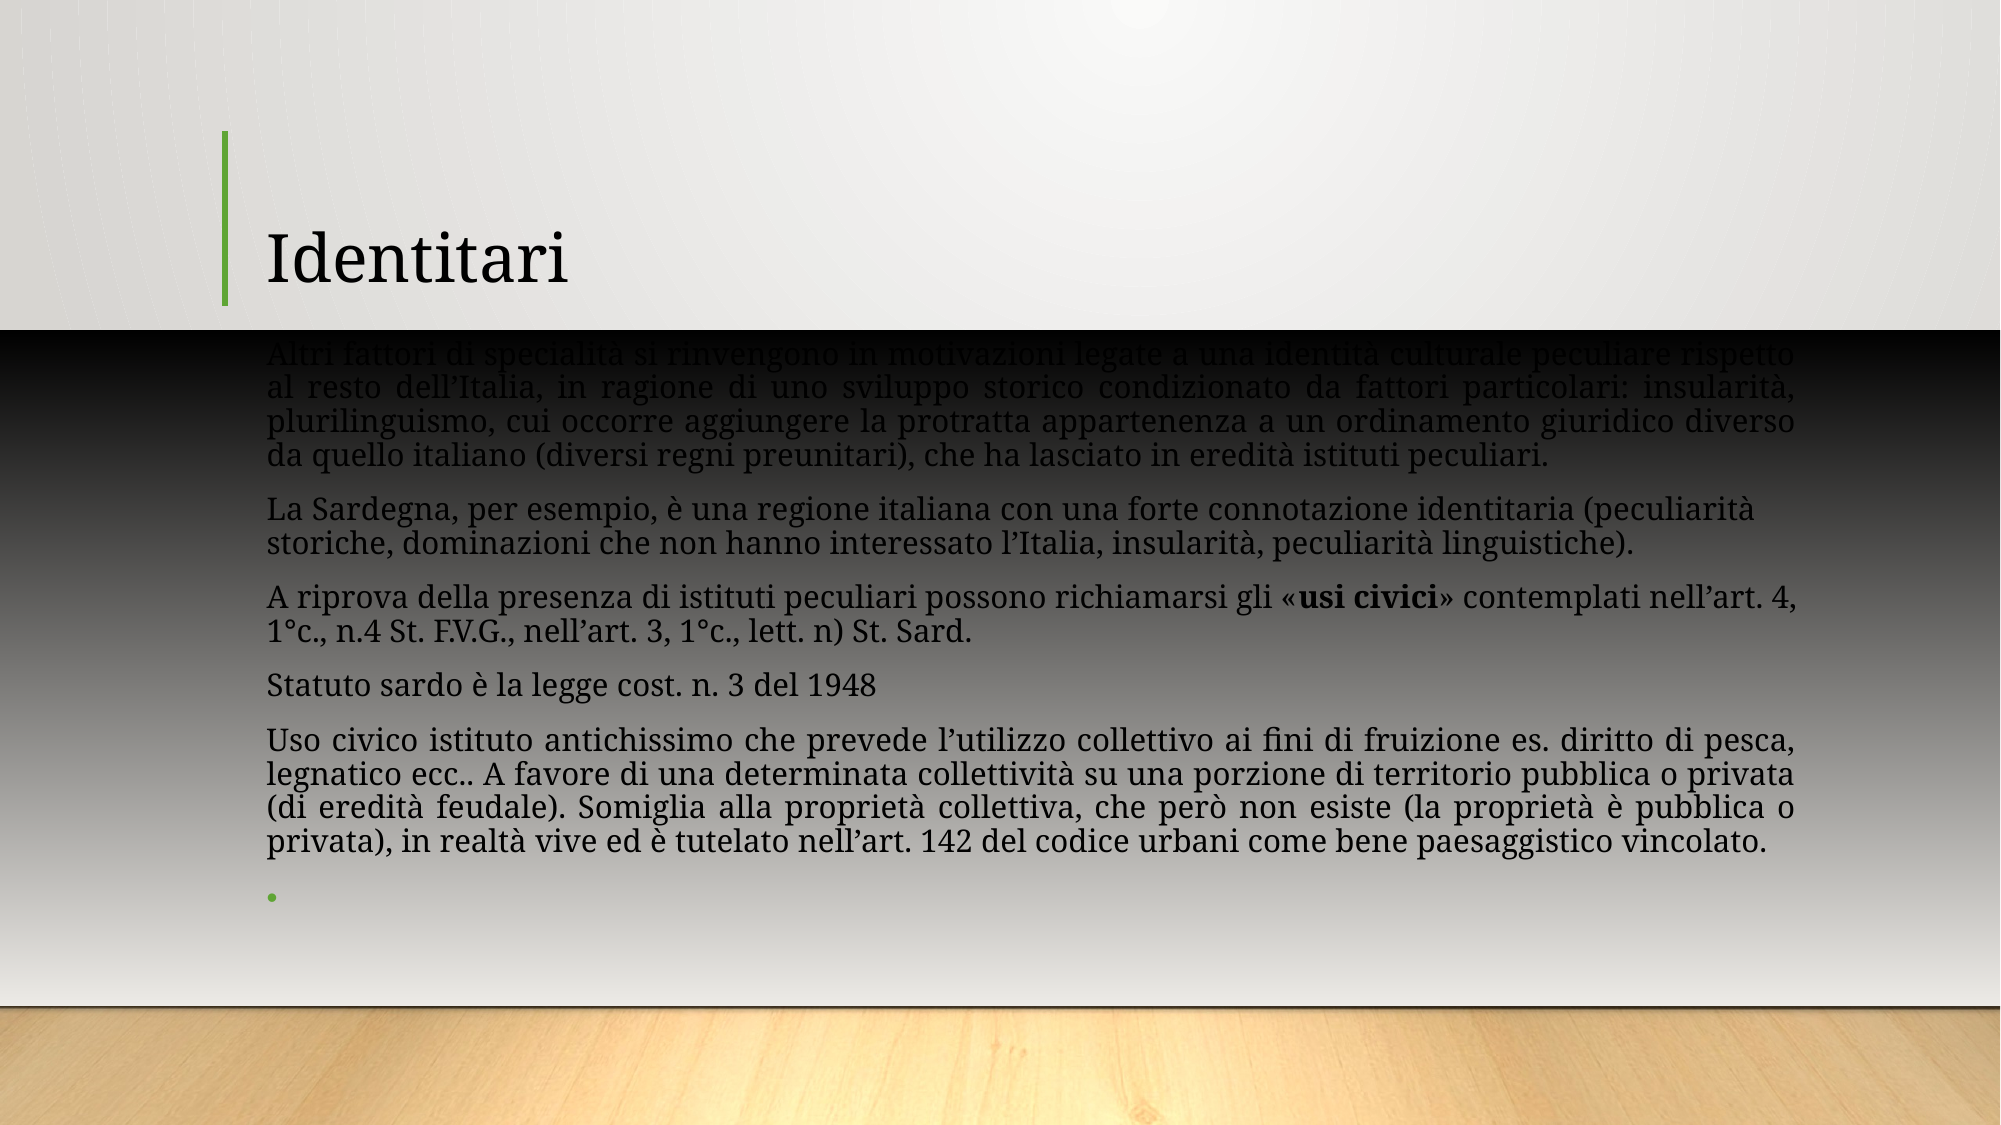

# Identitari
Altri fattori di specialità si rinvengono in motivazioni legate a una identità culturale peculiare rispetto al resto dell’Italia, in ragione di uno sviluppo storico condizionato da fattori particolari: insularità, plurilinguismo, cui occorre aggiungere la protratta appartenenza a un ordinamento giuridico diverso da quello italiano (diversi regni preunitari), che ha lasciato in eredità istituti peculiari.
La Sardegna, per esempio, è una regione italiana con una forte connotazione identitaria (peculiarità storiche, dominazioni che non hanno interessato l’Italia, insularità, peculiarità linguistiche).
A riprova della presenza di istituti peculiari possono richiamarsi gli «usi civici» contemplati nell’art. 4, 1°c., n.4 St. F.V.G., nell’art. 3, 1°c., lett. n) St. Sard.
Statuto sardo è la legge cost. n. 3 del 1948
Uso civico istituto antichissimo che prevede l’utilizzo collettivo ai fini di fruizione es. diritto di pesca, legnatico ecc.. A favore di una determinata collettività su una porzione di territorio pubblica o privata (di eredità feudale). Somiglia alla proprietà collettiva, che però non esiste (la proprietà è pubblica o privata), in realtà vive ed è tutelato nell’art. 142 del codice urbani come bene paesaggistico vincolato.